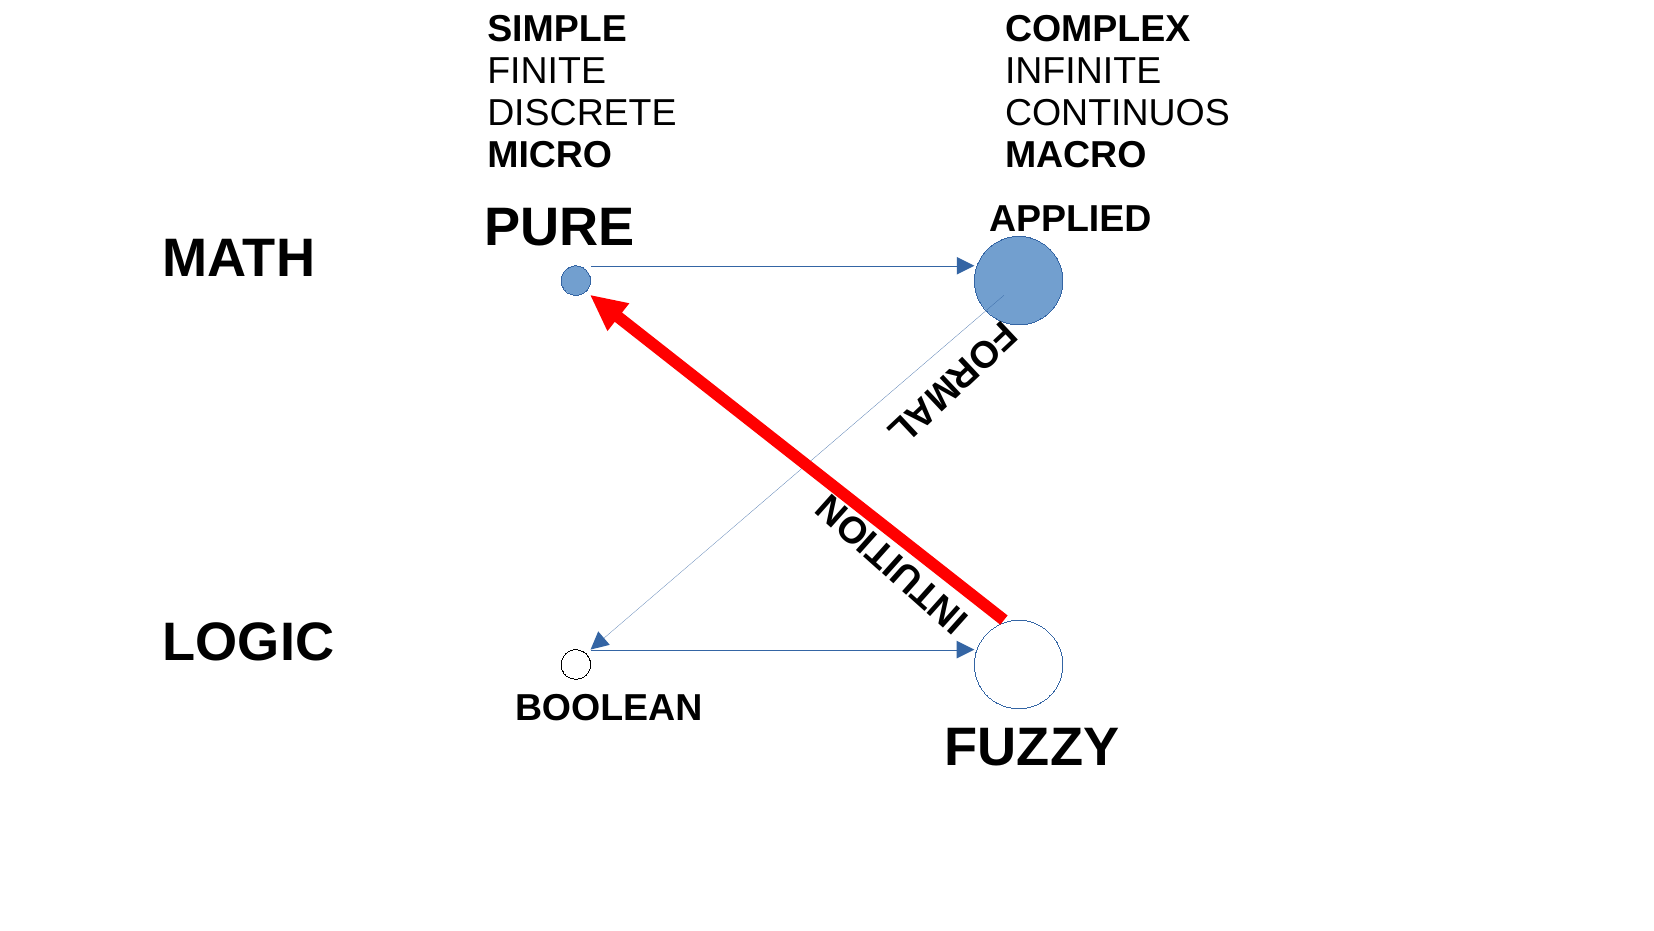

SIMPLE
FINITE
DISCRETE
MICRO
COMPLEX
INFINITE
CONTINUOS
MACRO
PURE
APPLIED
MATH
 FORMAL
INTUITION
LOGIC
BOOLEAN
FUZZY